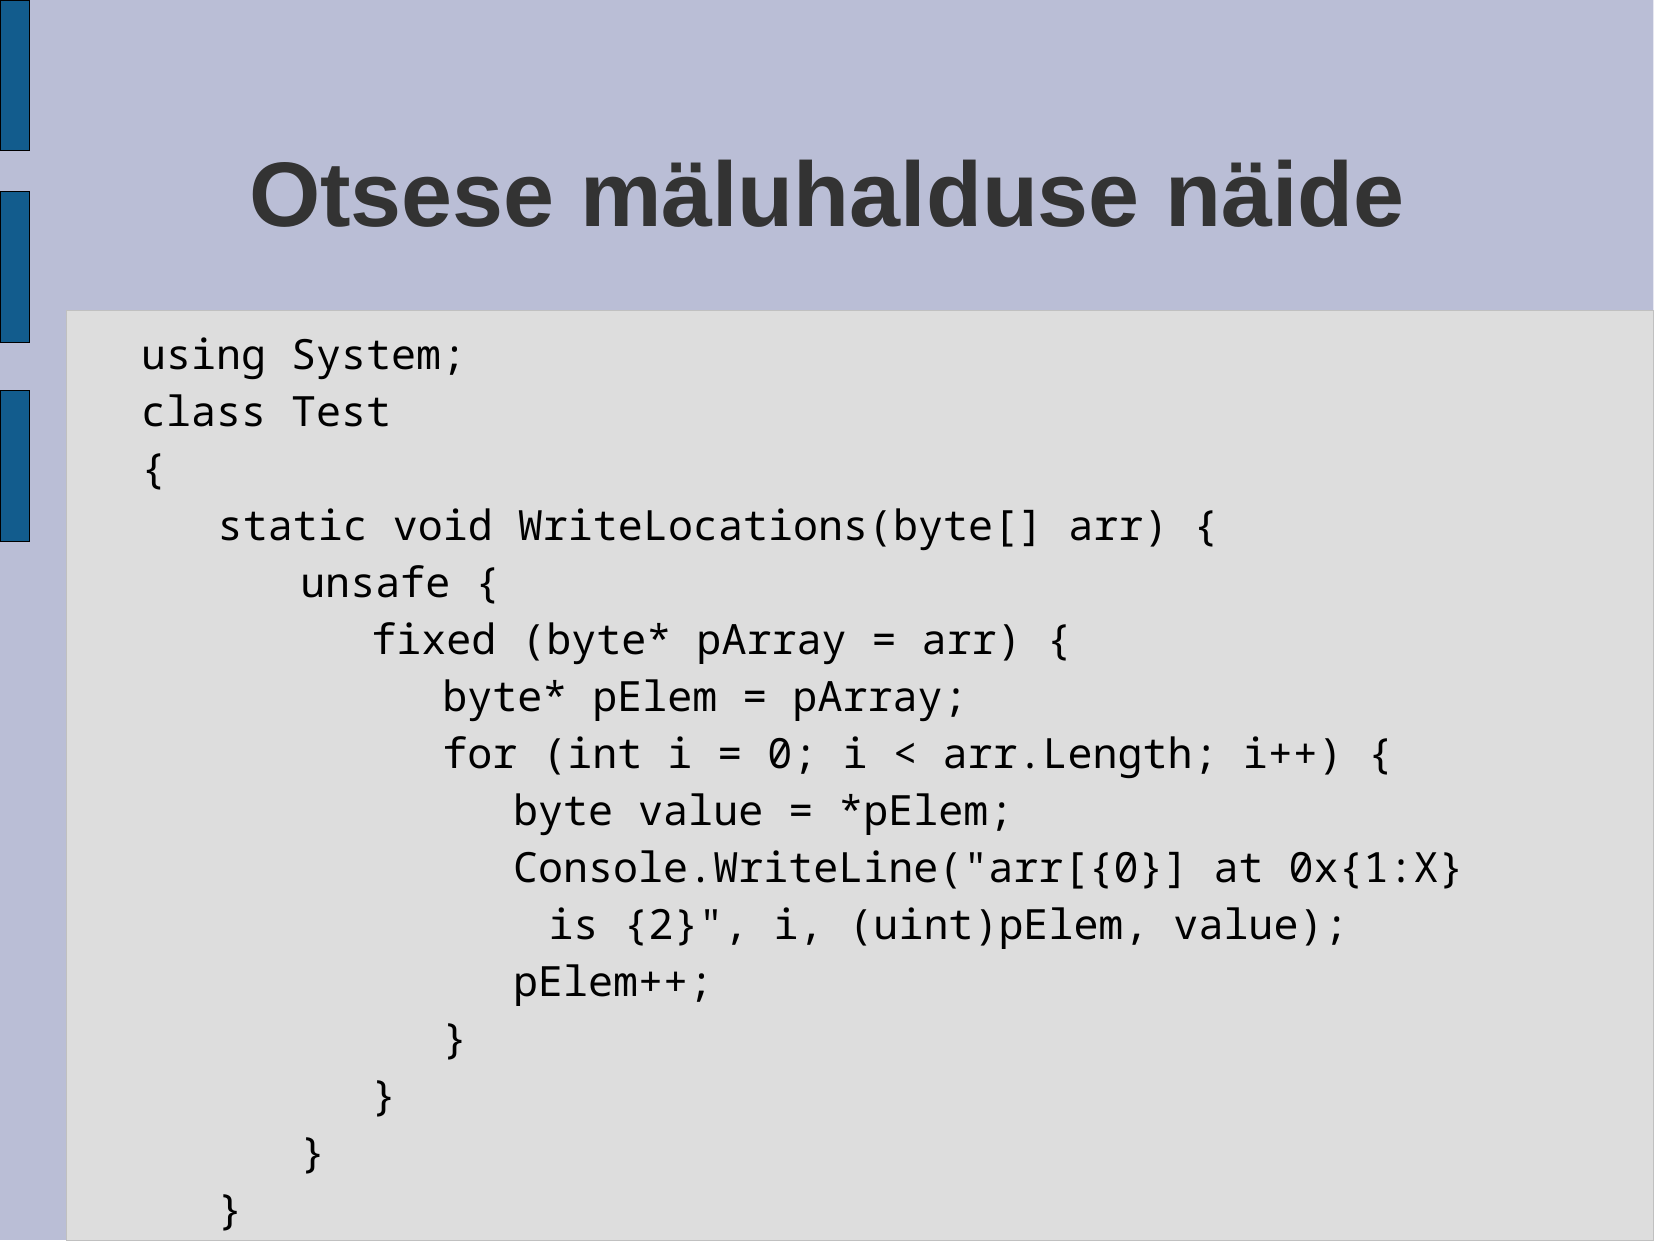

# Otsese mäluhalduse näide
using System;
class Test
{
static void WriteLocations(byte[] arr) {
unsafe {
fixed (byte* pArray = arr) {
byte* pElem = pArray;
for (int i = 0; i < arr.Length; i++) {
byte value = *pElem;
Console.WriteLine("arr[{0}] at 0x{1:X} is {2}", i, (uint)pElem, value);
pElem++;
}
}
}
}
static void Main() {
byte[] arr = new byte[] {1, 2, 3, 4, 5};
WriteLocations(arr);
}
}